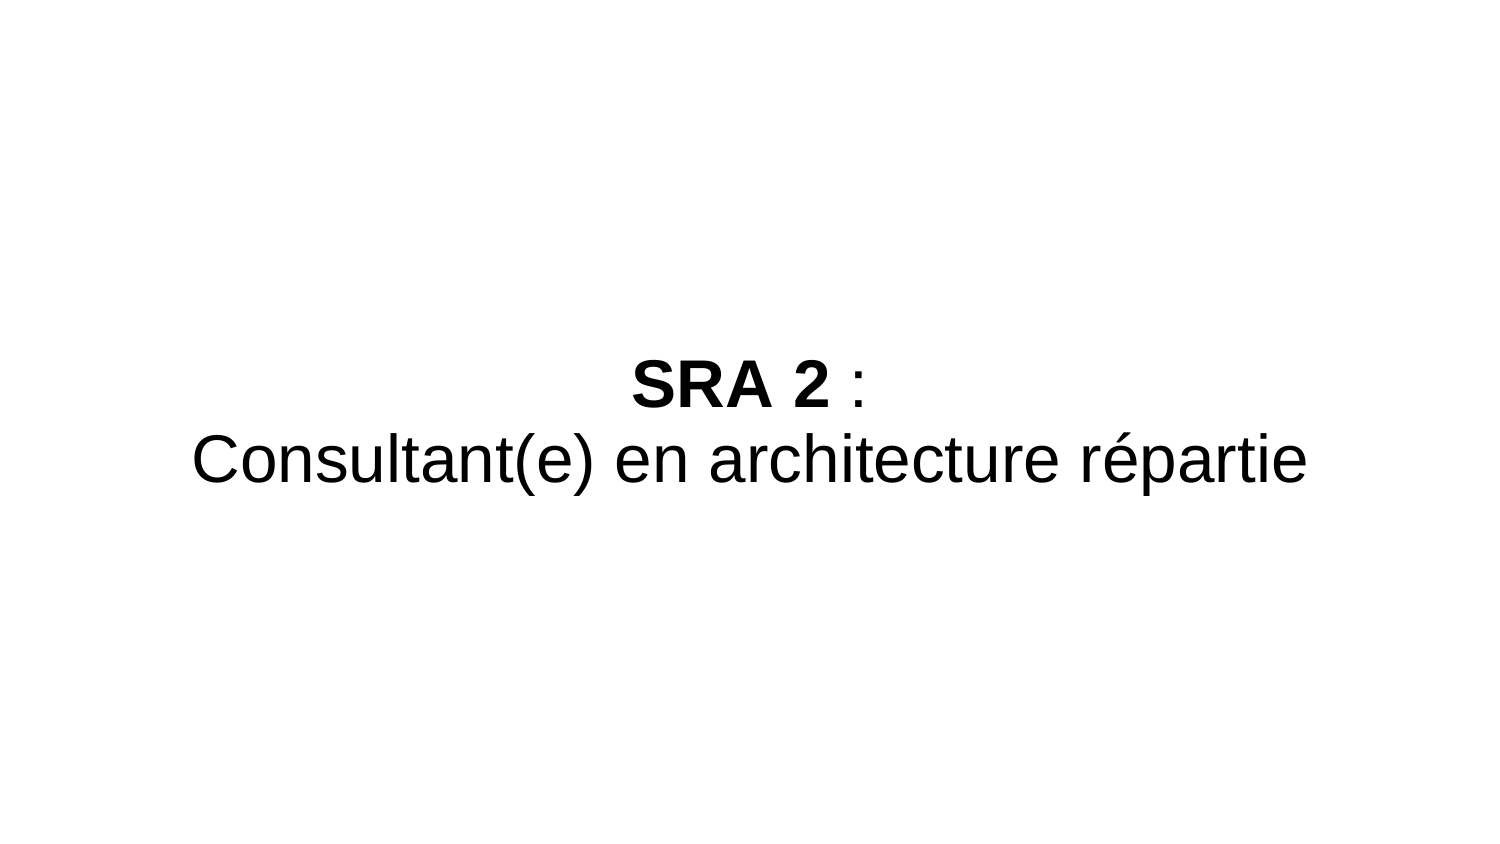

# SRA 2 : Consultant(e) en architecture répartie